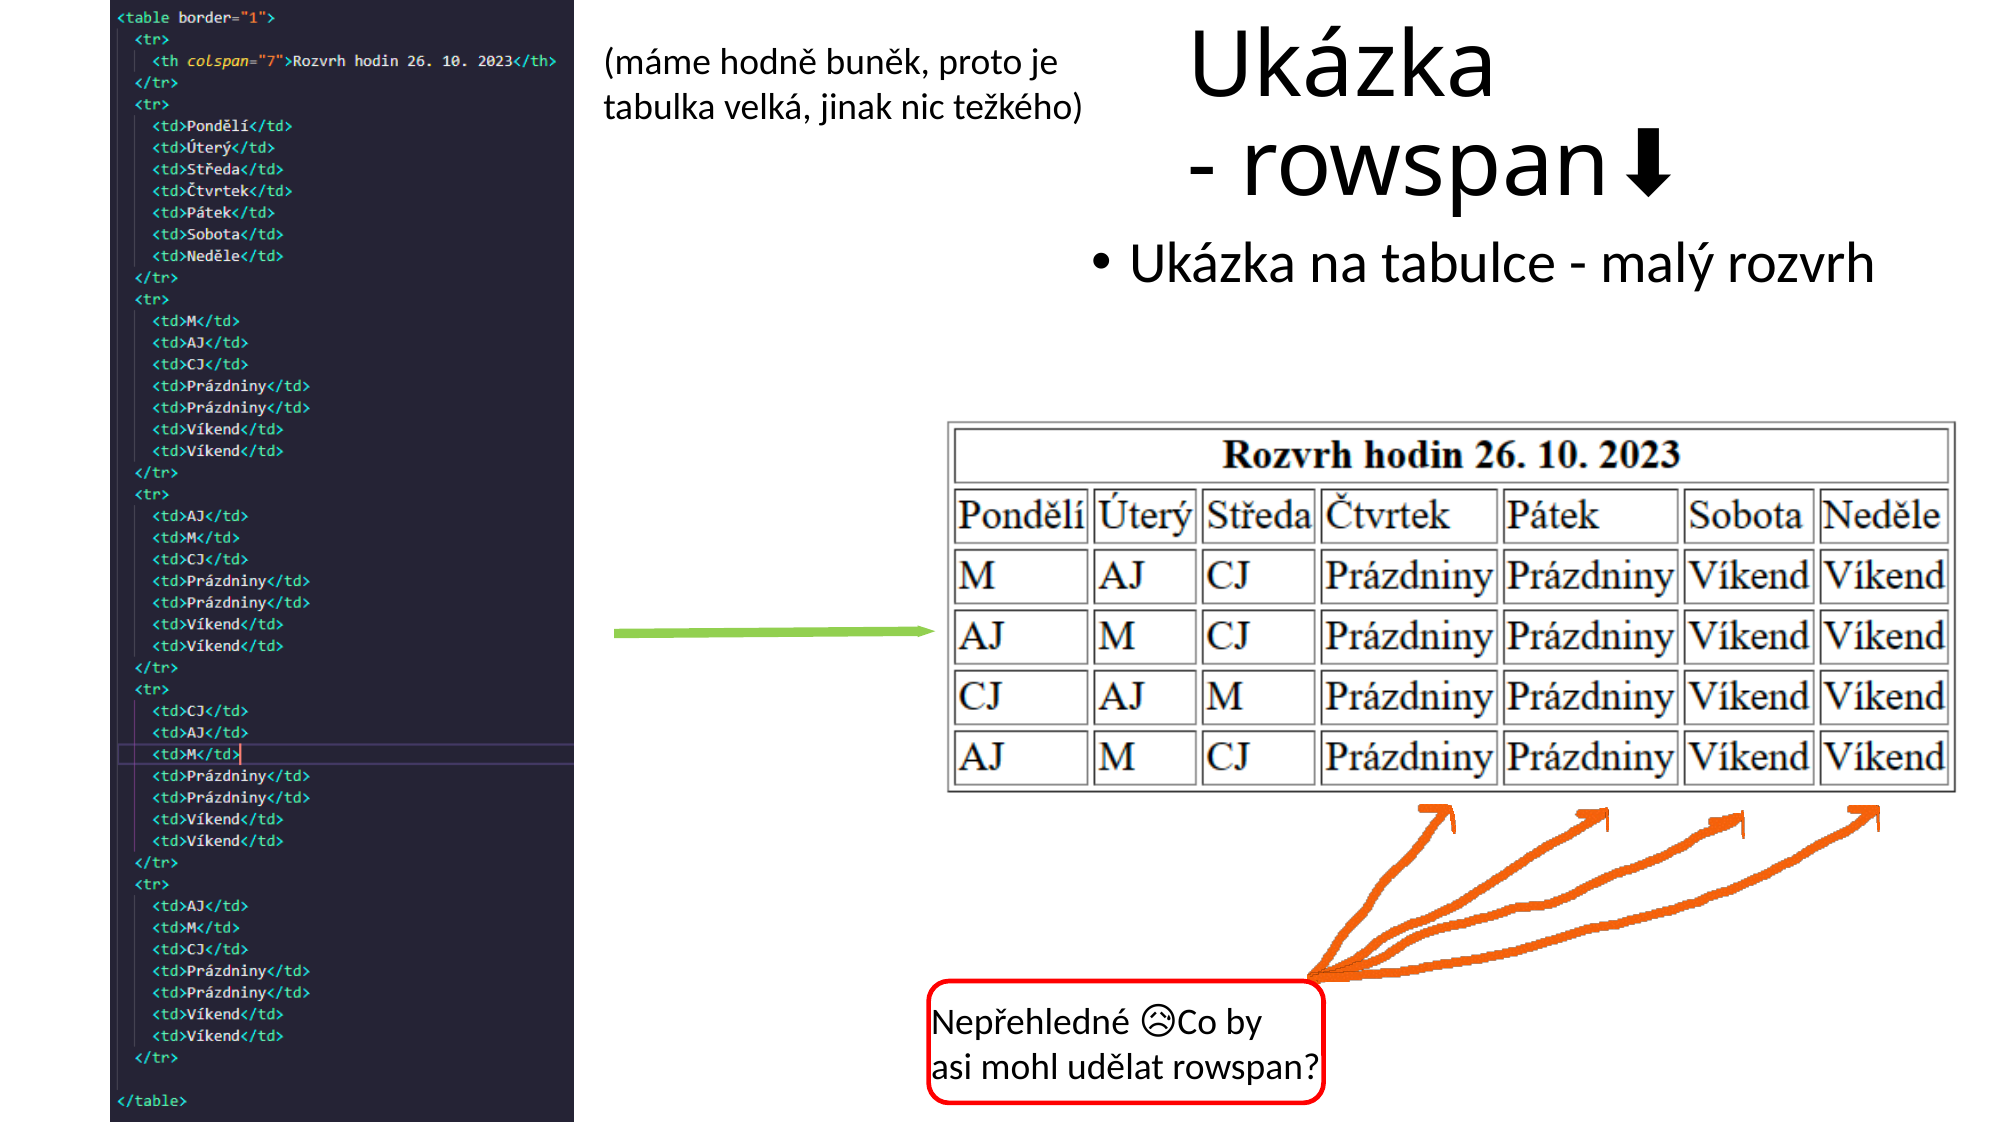

# Ukázka  - rowspan⬇️
(máme hodně buněk, proto je tabulka velká, jinak nic težkého)
Ukázka na tabulce - malý rozvrh
Nepřehledné 😥Co by
asi mohl udělat rowspan?